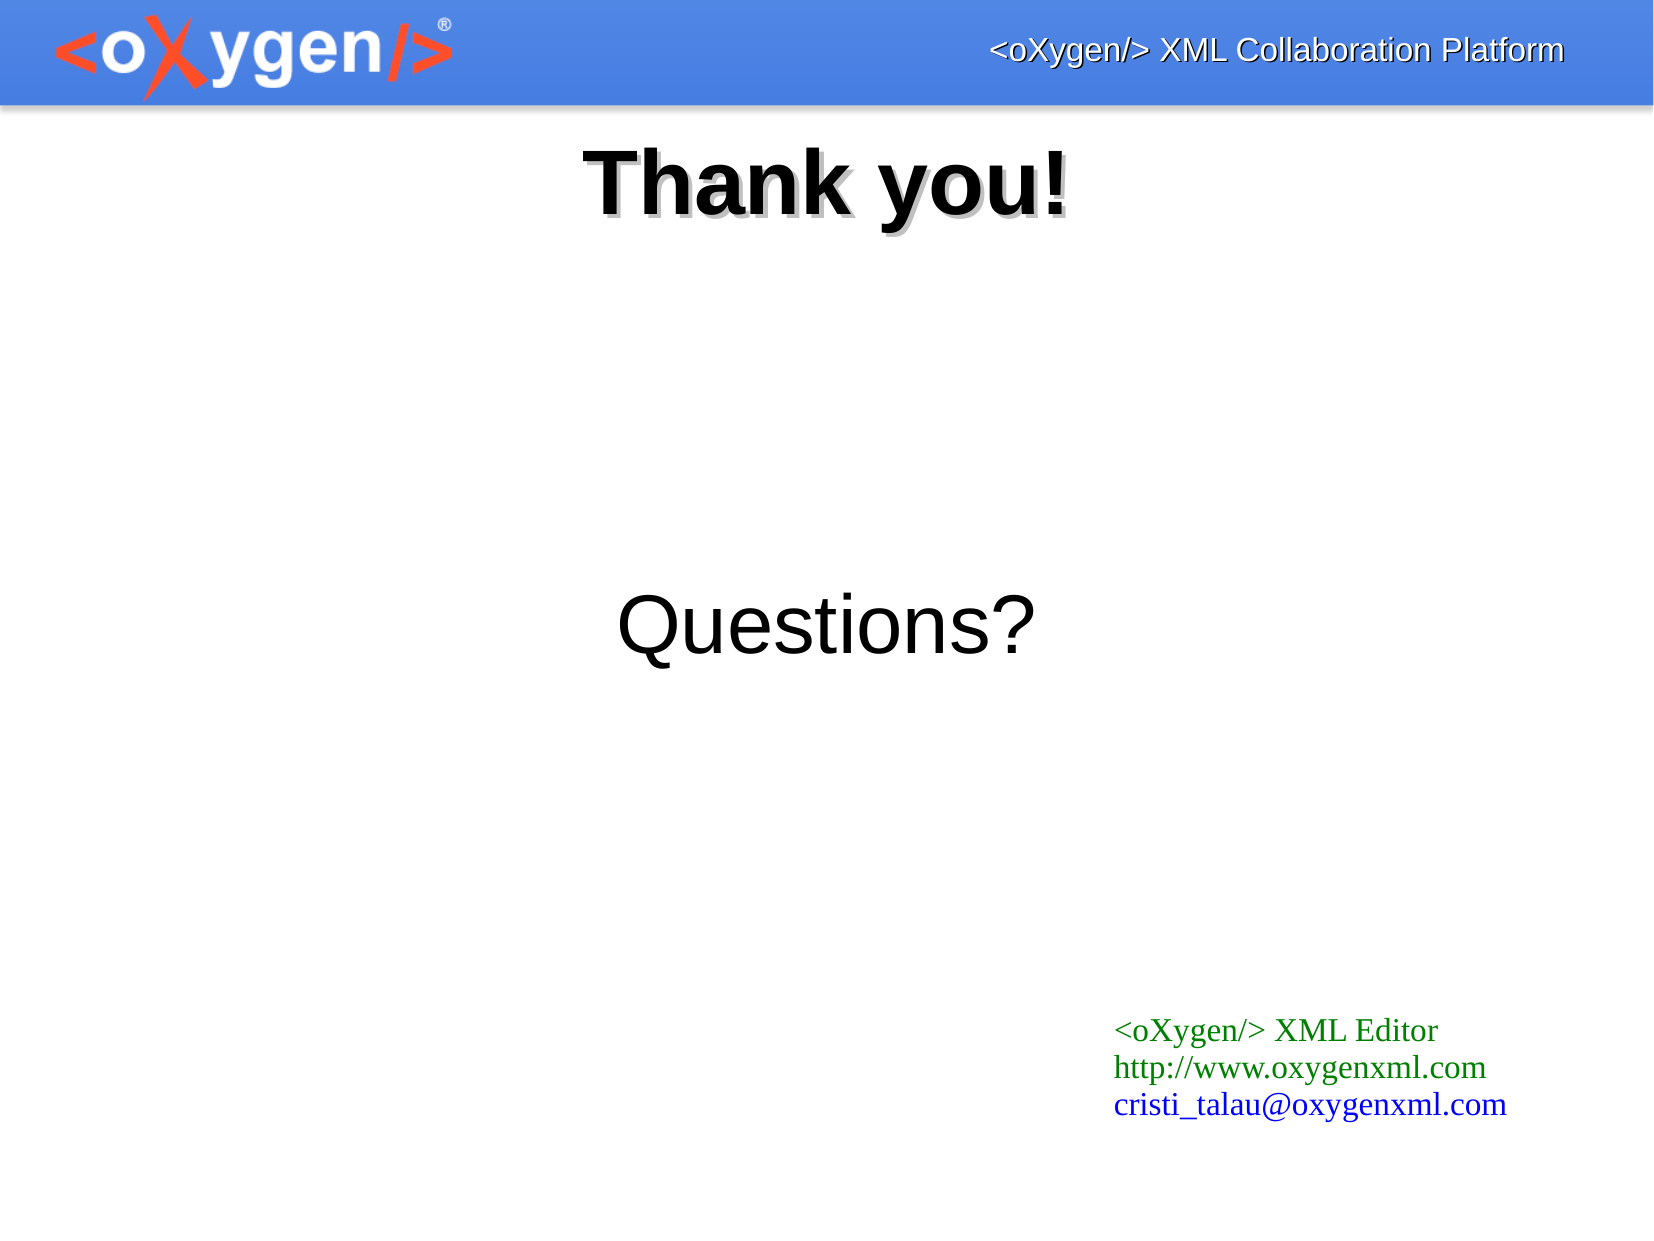

# Thank you!
Questions?
<oXygen/> XML Editor
http://www.oxygenxml.com
cristi_talau@oxygenxml.com